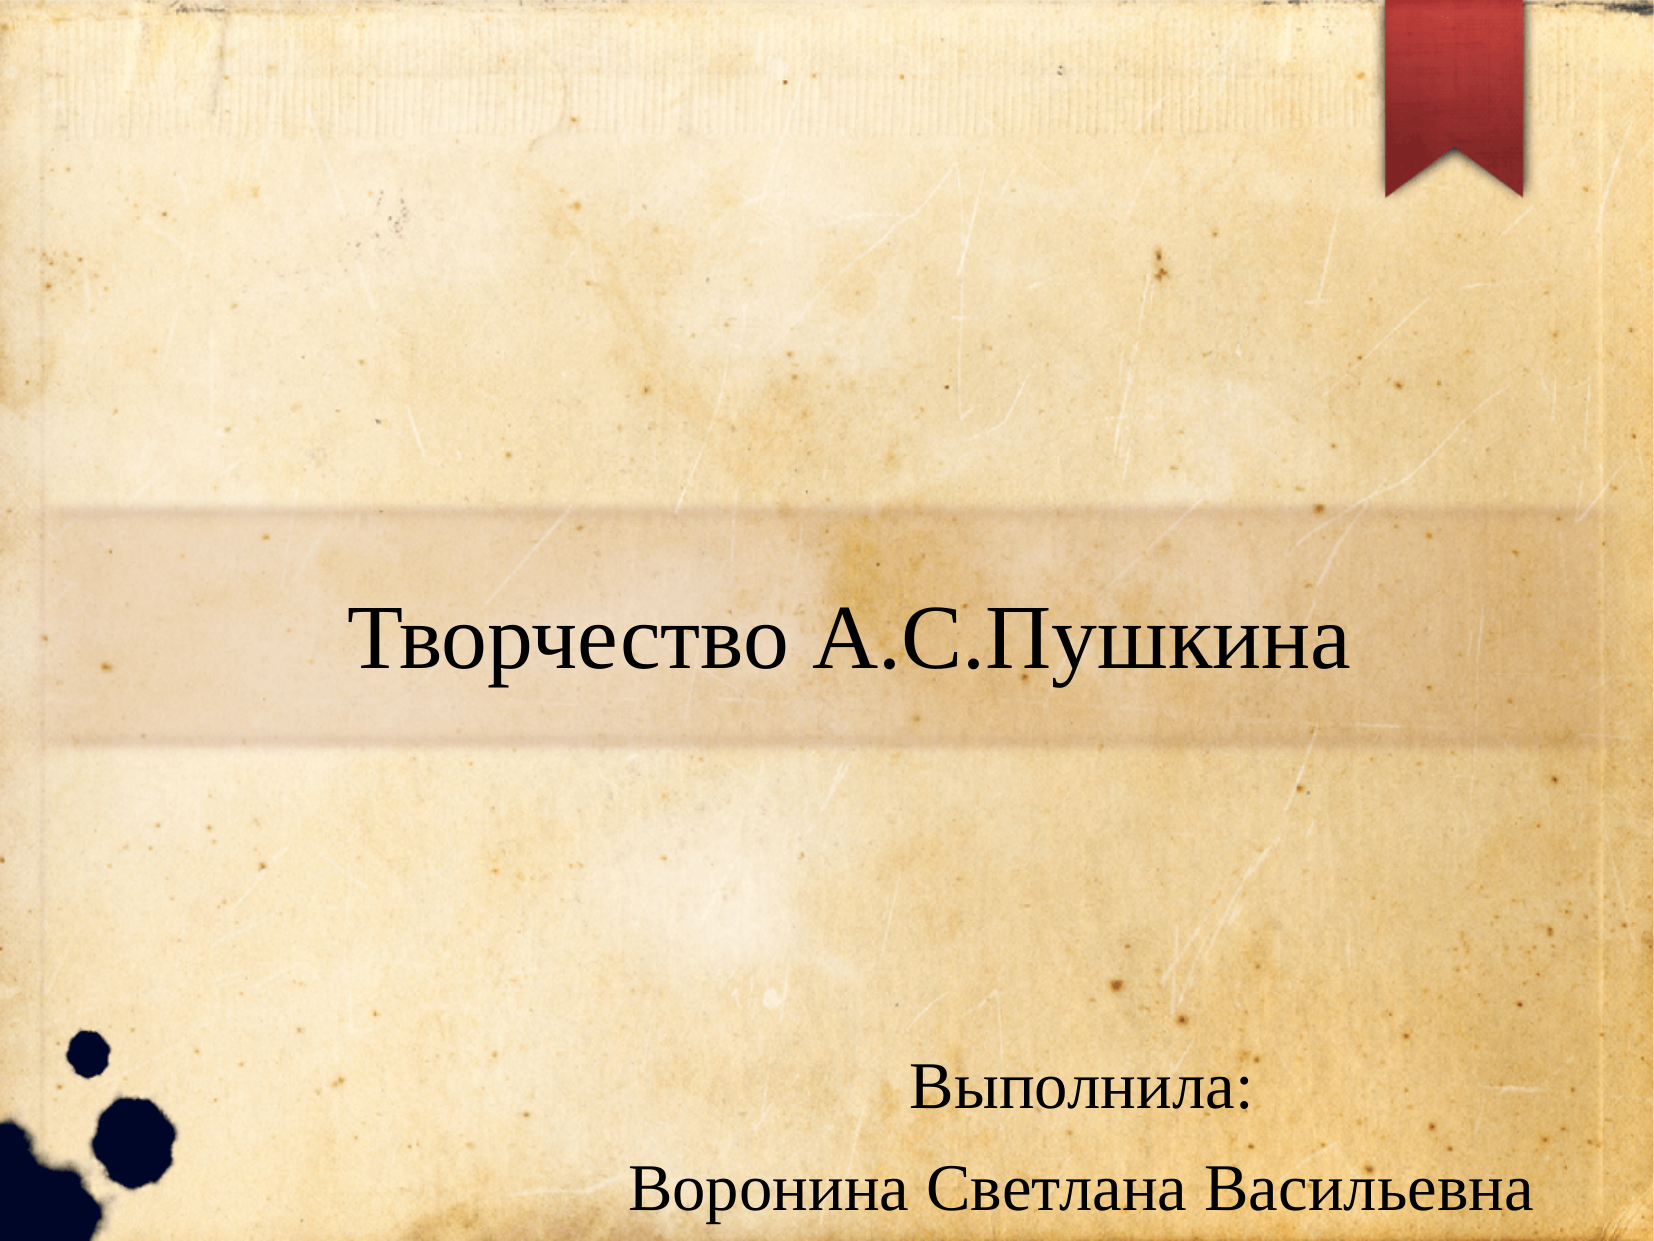

# Творчество А.С.Пушкина
Выполнила:
 Воронина Светлана Васильевна